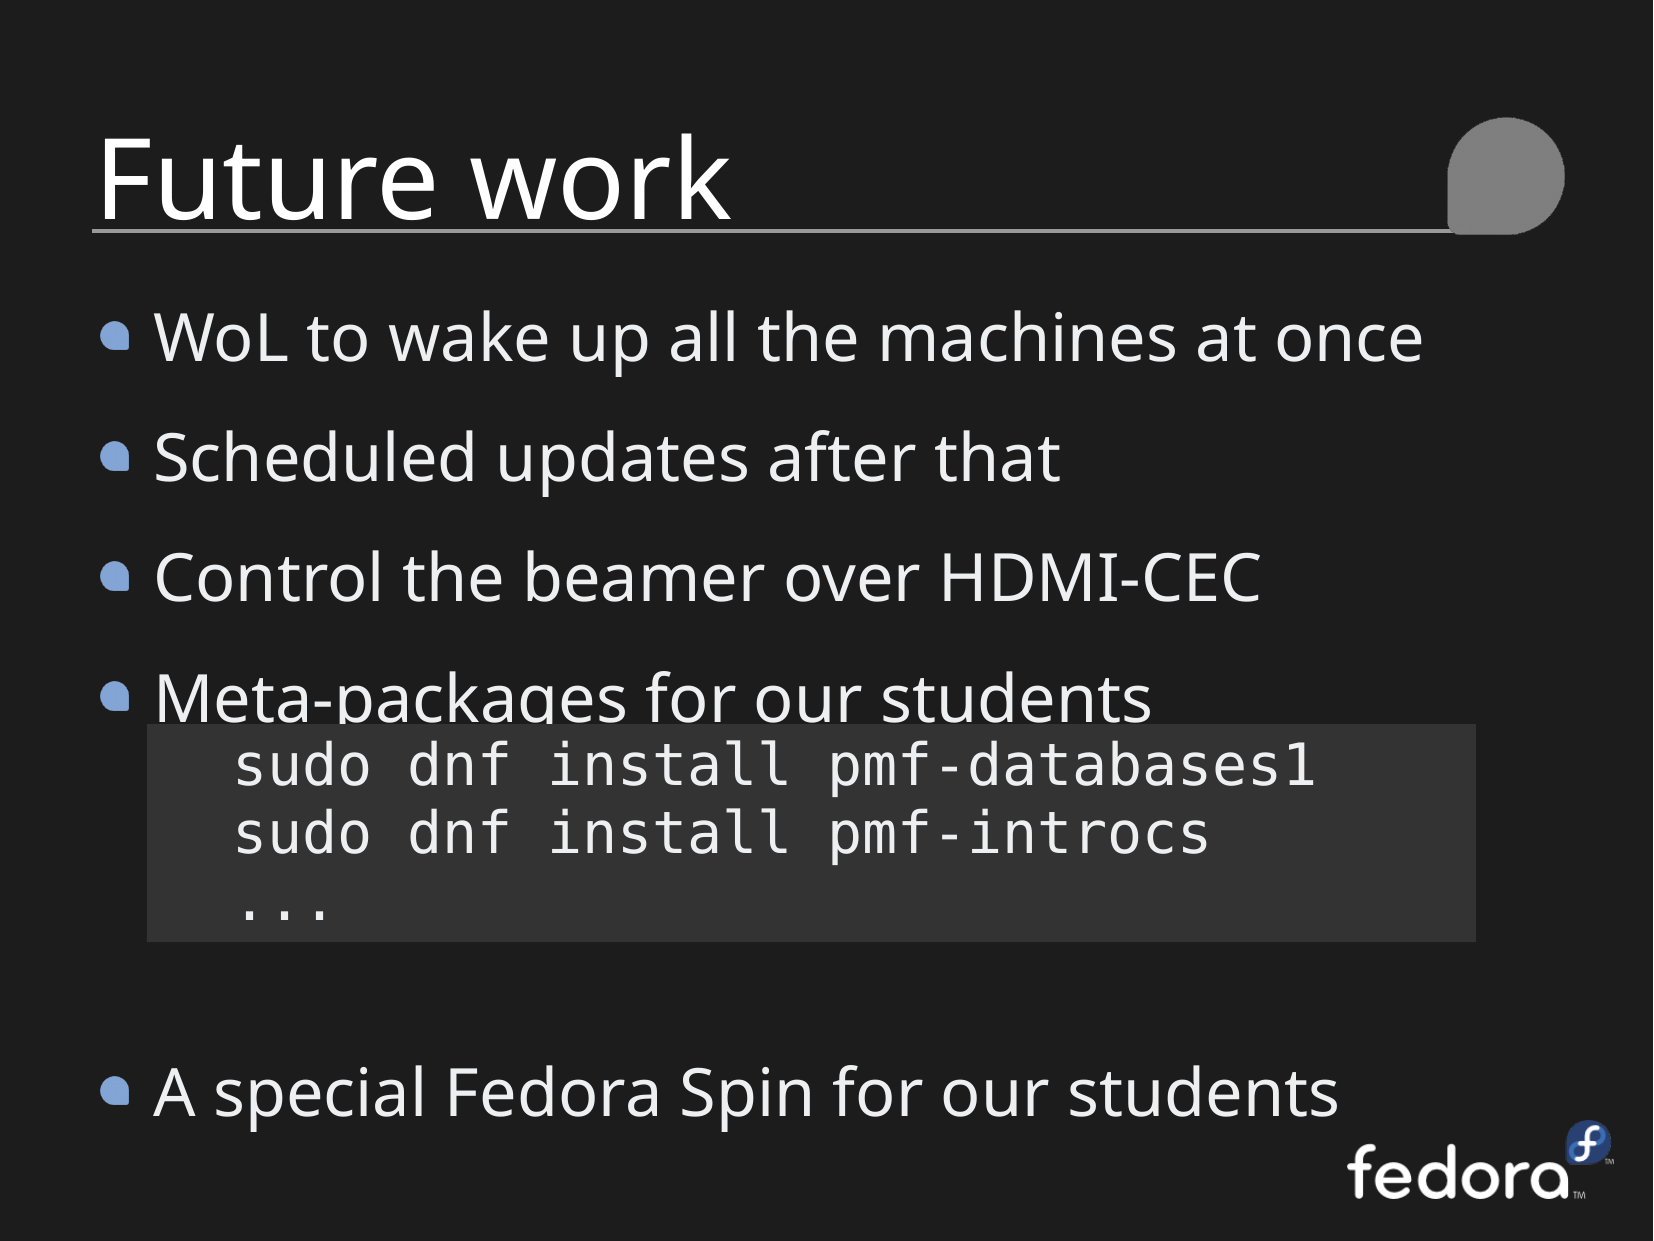

Future work
# WoL to wake up all the machines at once
Scheduled updates after that
Control the beamer over HDMI-CEC
Meta-packages for our students
A special Fedora Spin for our students
sudo dnf install pmf-databases1
sudo dnf install pmf-introcs
...